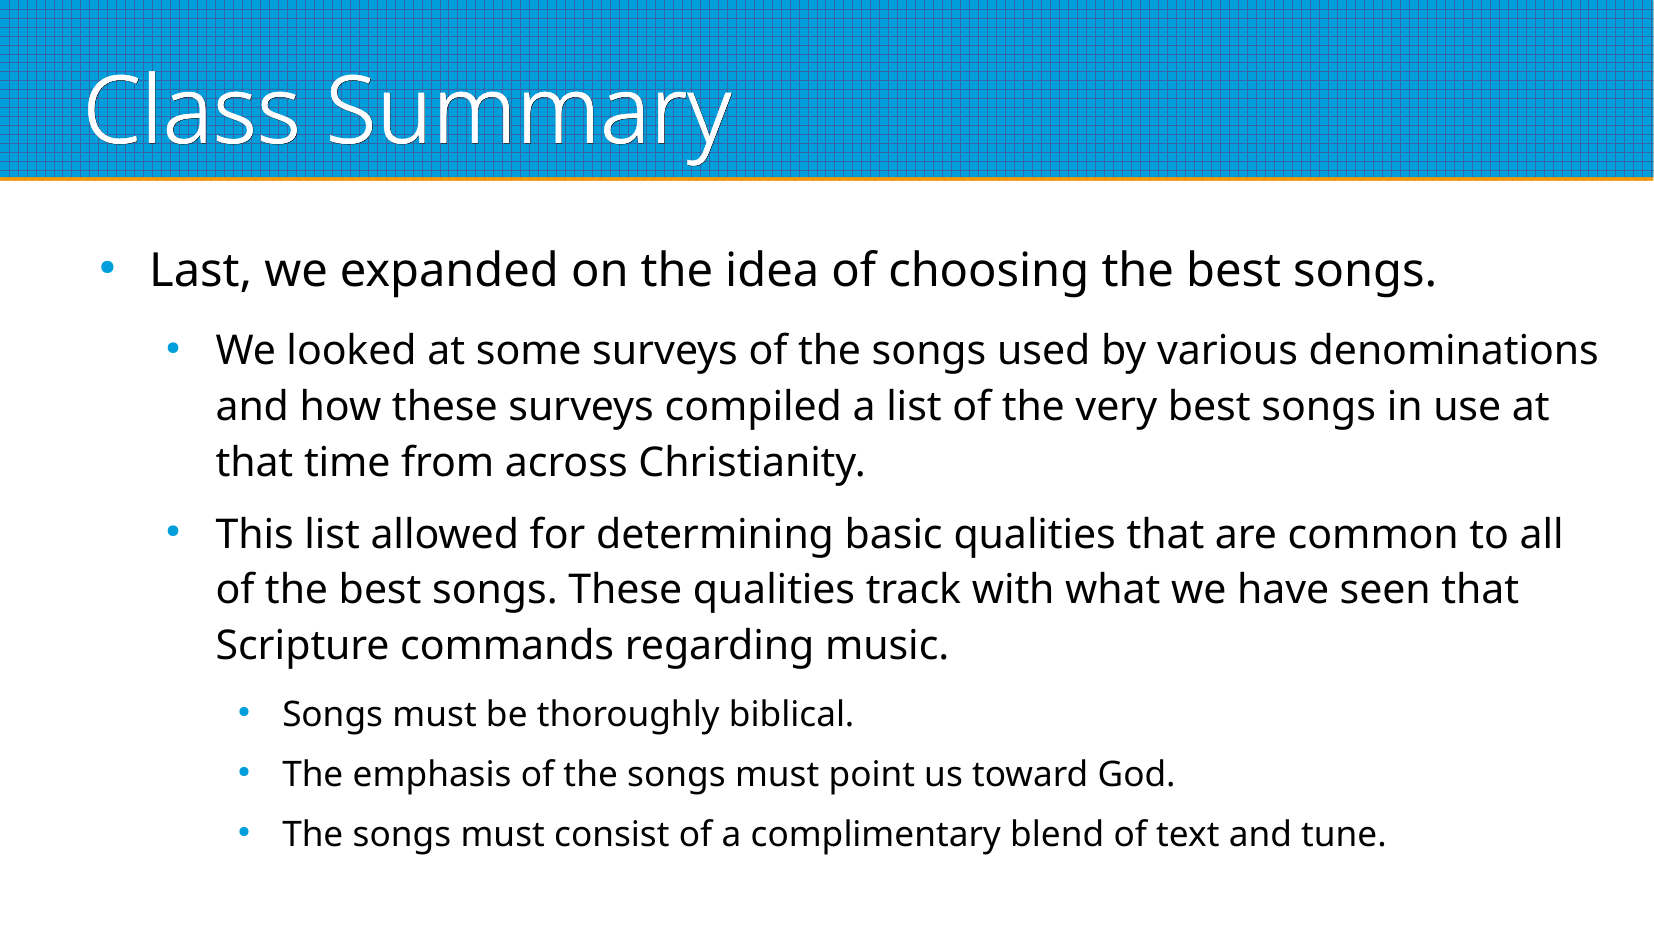

# Class Summary
Last, we expanded on the idea of choosing the best songs.
We looked at some surveys of the songs used by various denominations and how these surveys compiled a list of the very best songs in use at that time from across Christianity.
This list allowed for determining basic qualities that are common to all of the best songs. These qualities track with what we have seen that Scripture commands regarding music.
Songs must be thoroughly biblical.
The emphasis of the songs must point us toward God.
The songs must consist of a complimentary blend of text and tune.